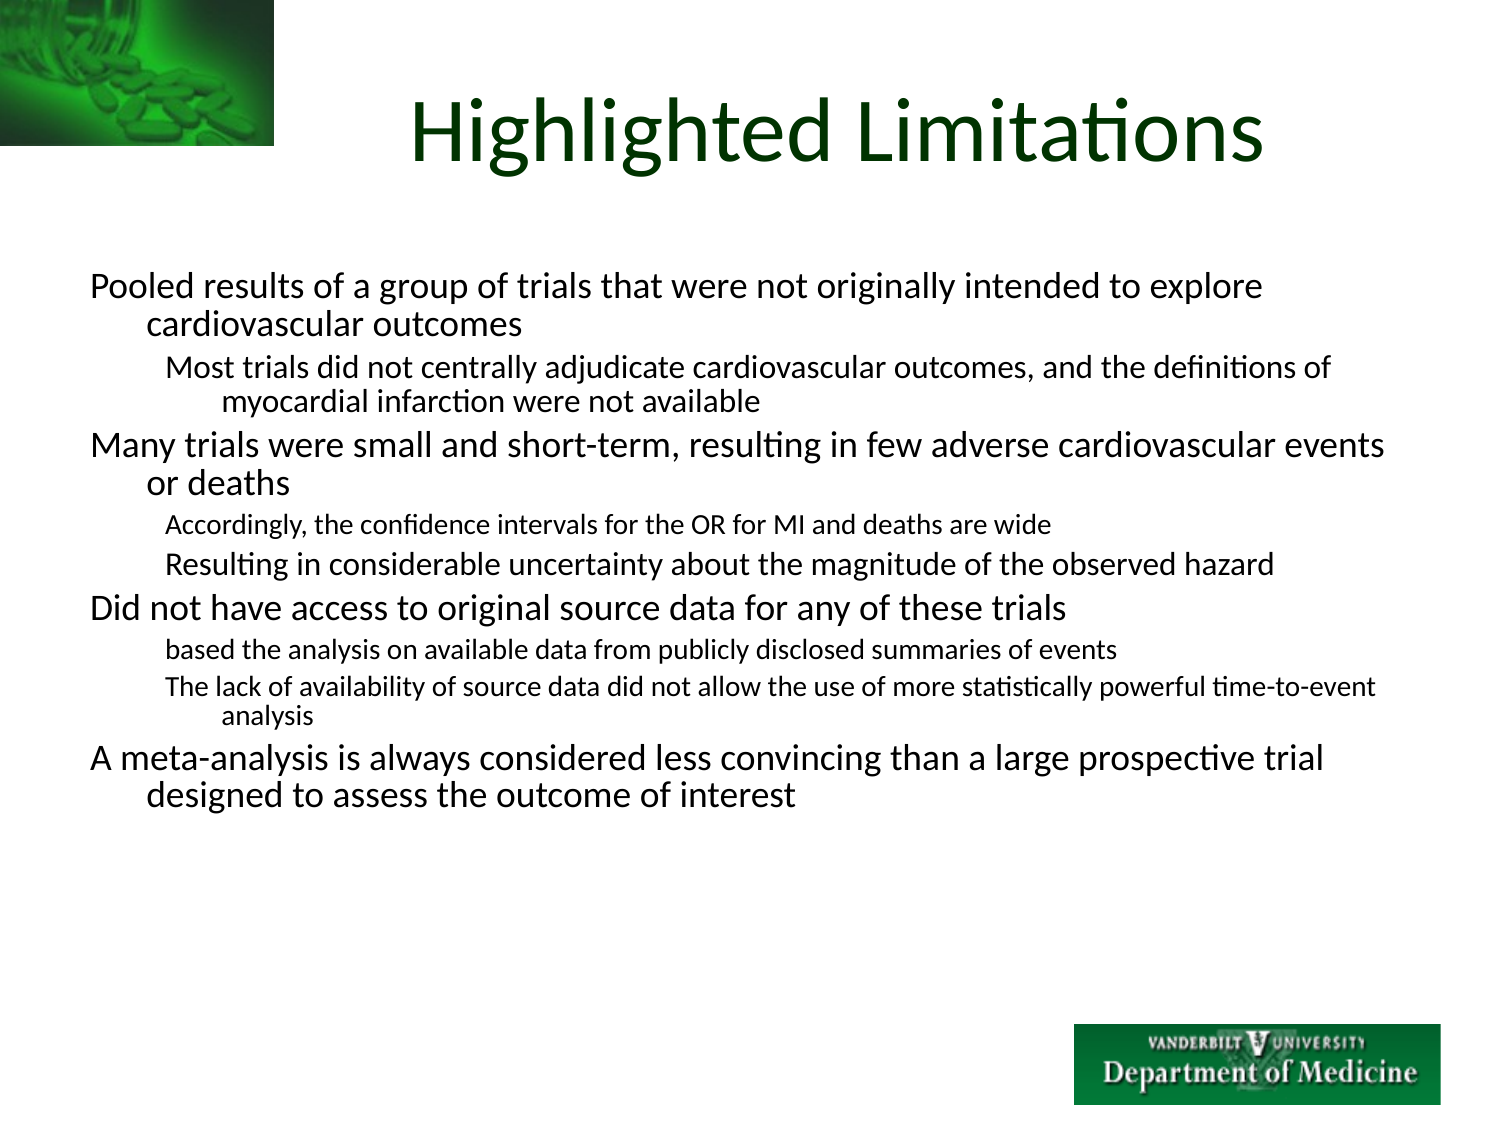

Highlighted Limitations
# Pooled results of a group of trials that were not originally intended to explore cardiovascular outcomes
Most trials did not centrally adjudicate cardiovascular outcomes, and the definitions of myocardial infarction were not available
Many trials were small and short-term, resulting in few adverse cardiovascular events or deaths
Accordingly, the confidence intervals for the OR for MI and deaths are wide
Resulting in considerable uncertainty about the magnitude of the observed hazard
Did not have access to original source data for any of these trials
based the analysis on available data from publicly disclosed summaries of events
The lack of availability of source data did not allow the use of more statistically powerful time-to-event analysis
A meta-analysis is always considered less convincing than a large prospective trial designed to assess the outcome of interest